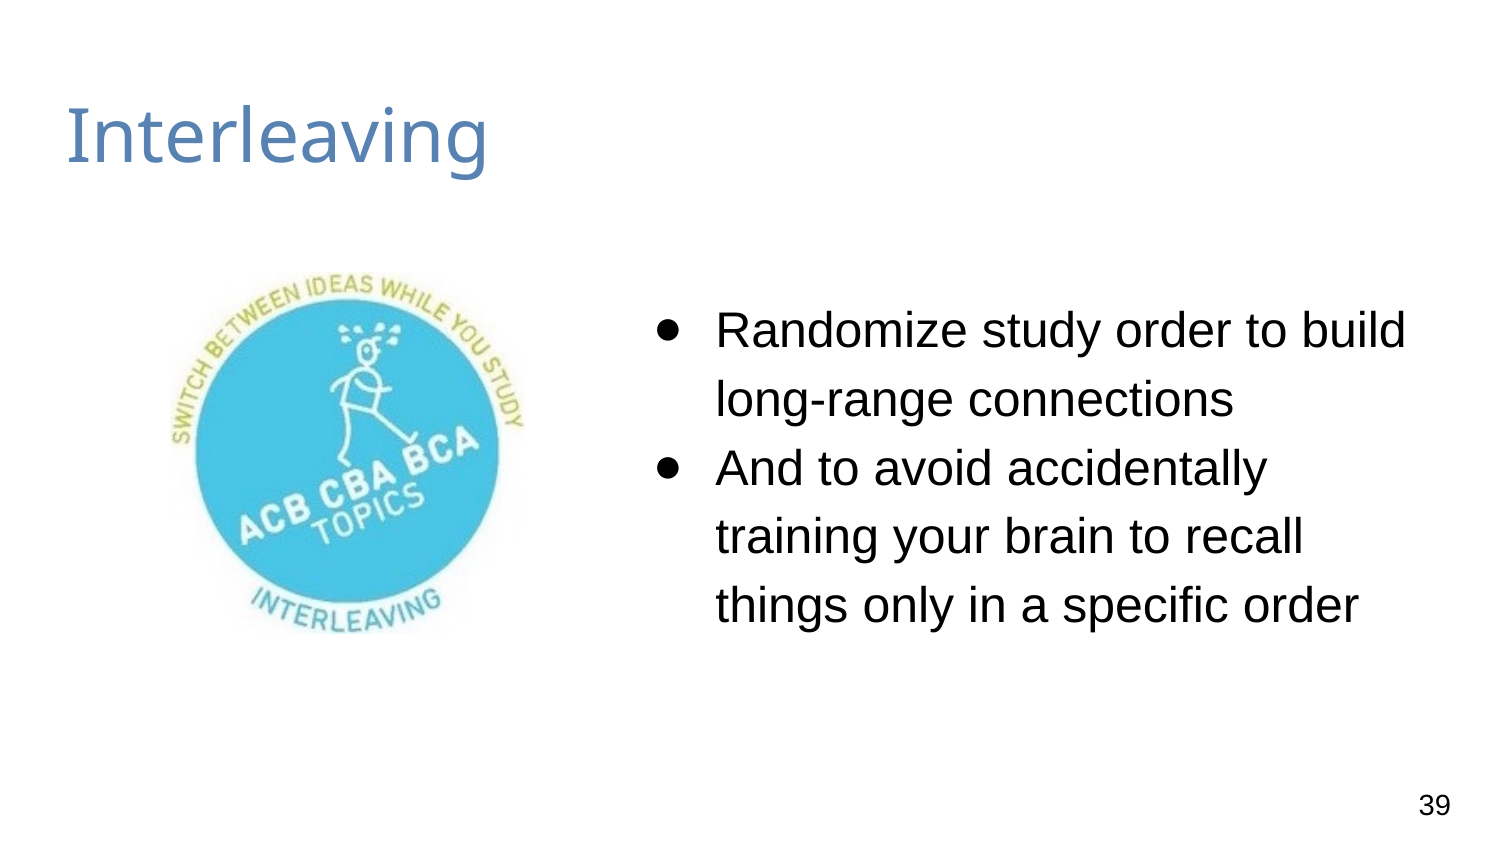

# Interleaving
Randomize study order to build long-range connections
And to avoid accidentally training your brain to recall things only in a specific order